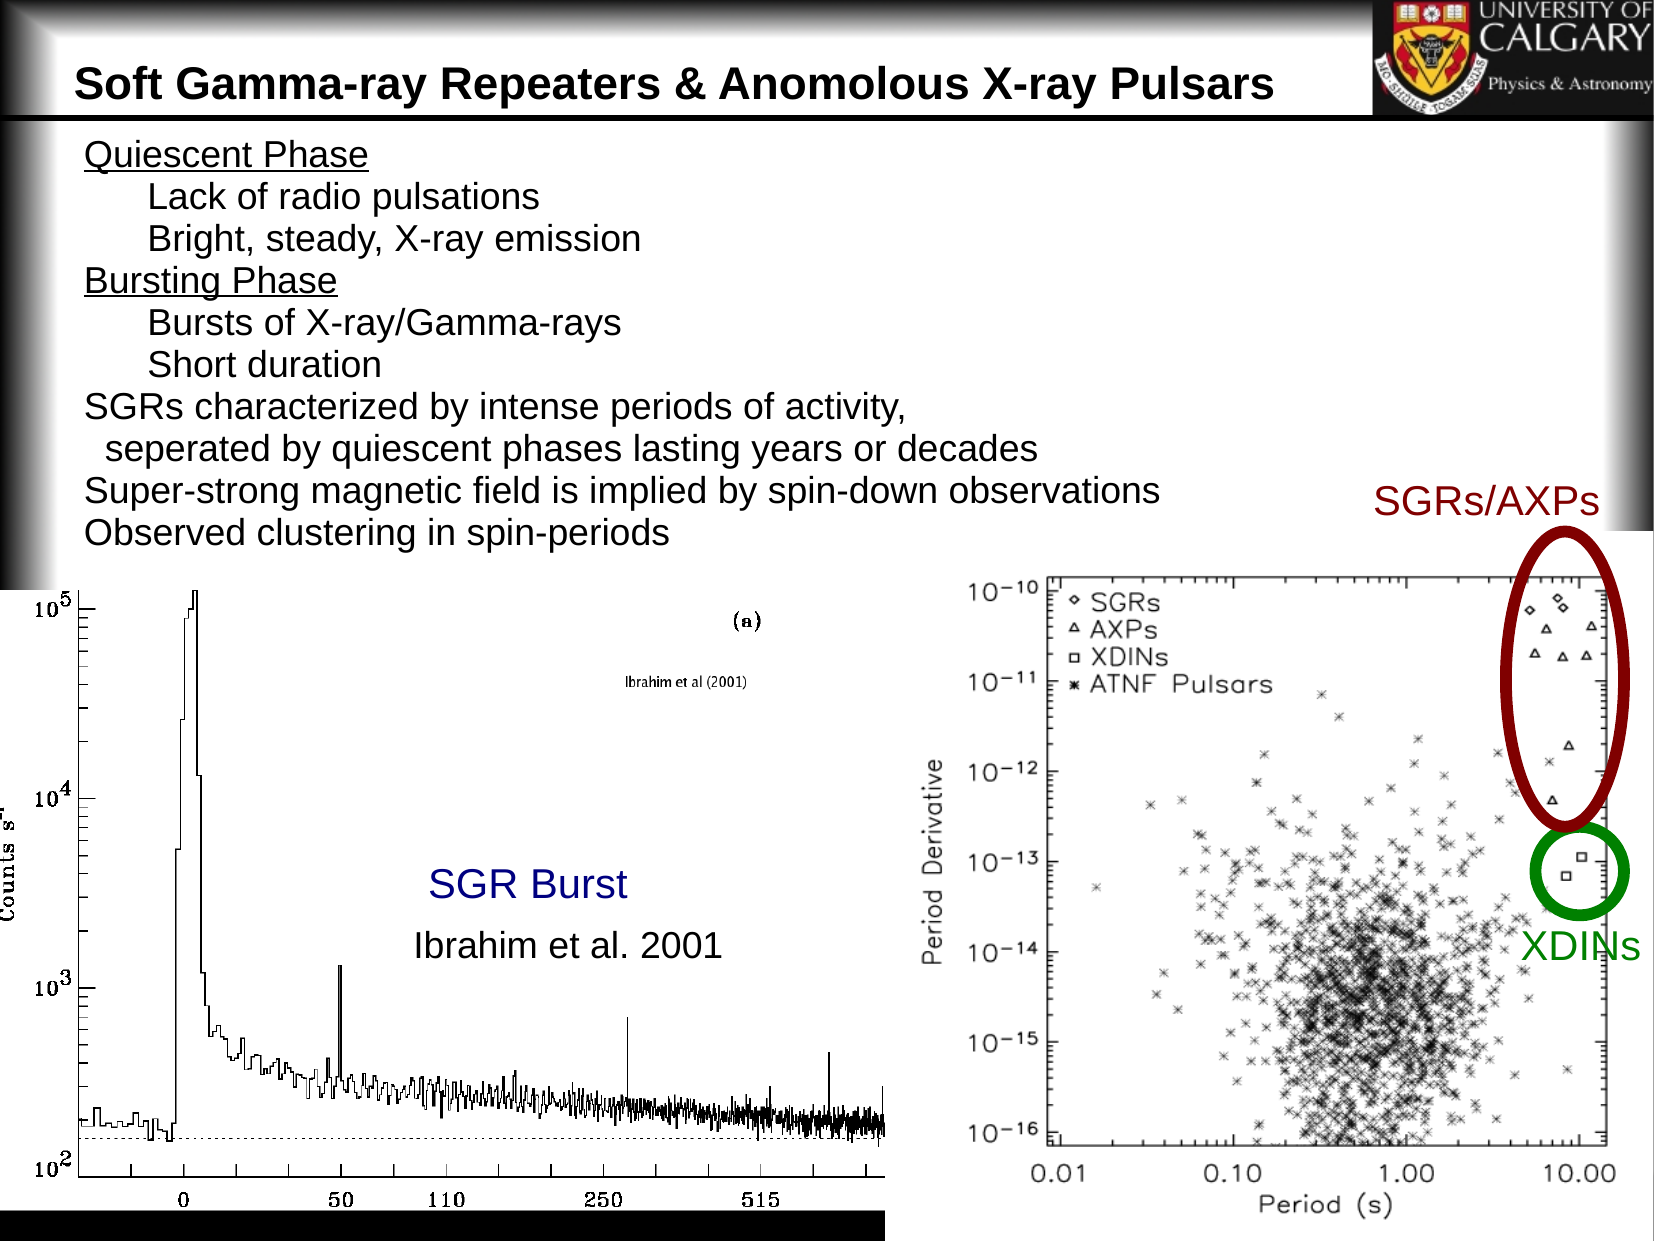

Soft Gamma-ray Repeaters & Anomolous X-ray Pulsars
 Quiescent Phase
	Lack of radio pulsations
	Bright, steady, X-ray emission
 Bursting Phase
	Bursts of X-ray/Gamma-rays
	Short duration
 SGRs characterized by intense periods of activity,
 seperated by quiescent phases lasting years or decades
 Super-strong magnetic field is implied by spin-down observations
 Observed clustering in spin-periods
SGRs/AXPs
SGR Burst
XDINs
Ibrahim et al. 2001